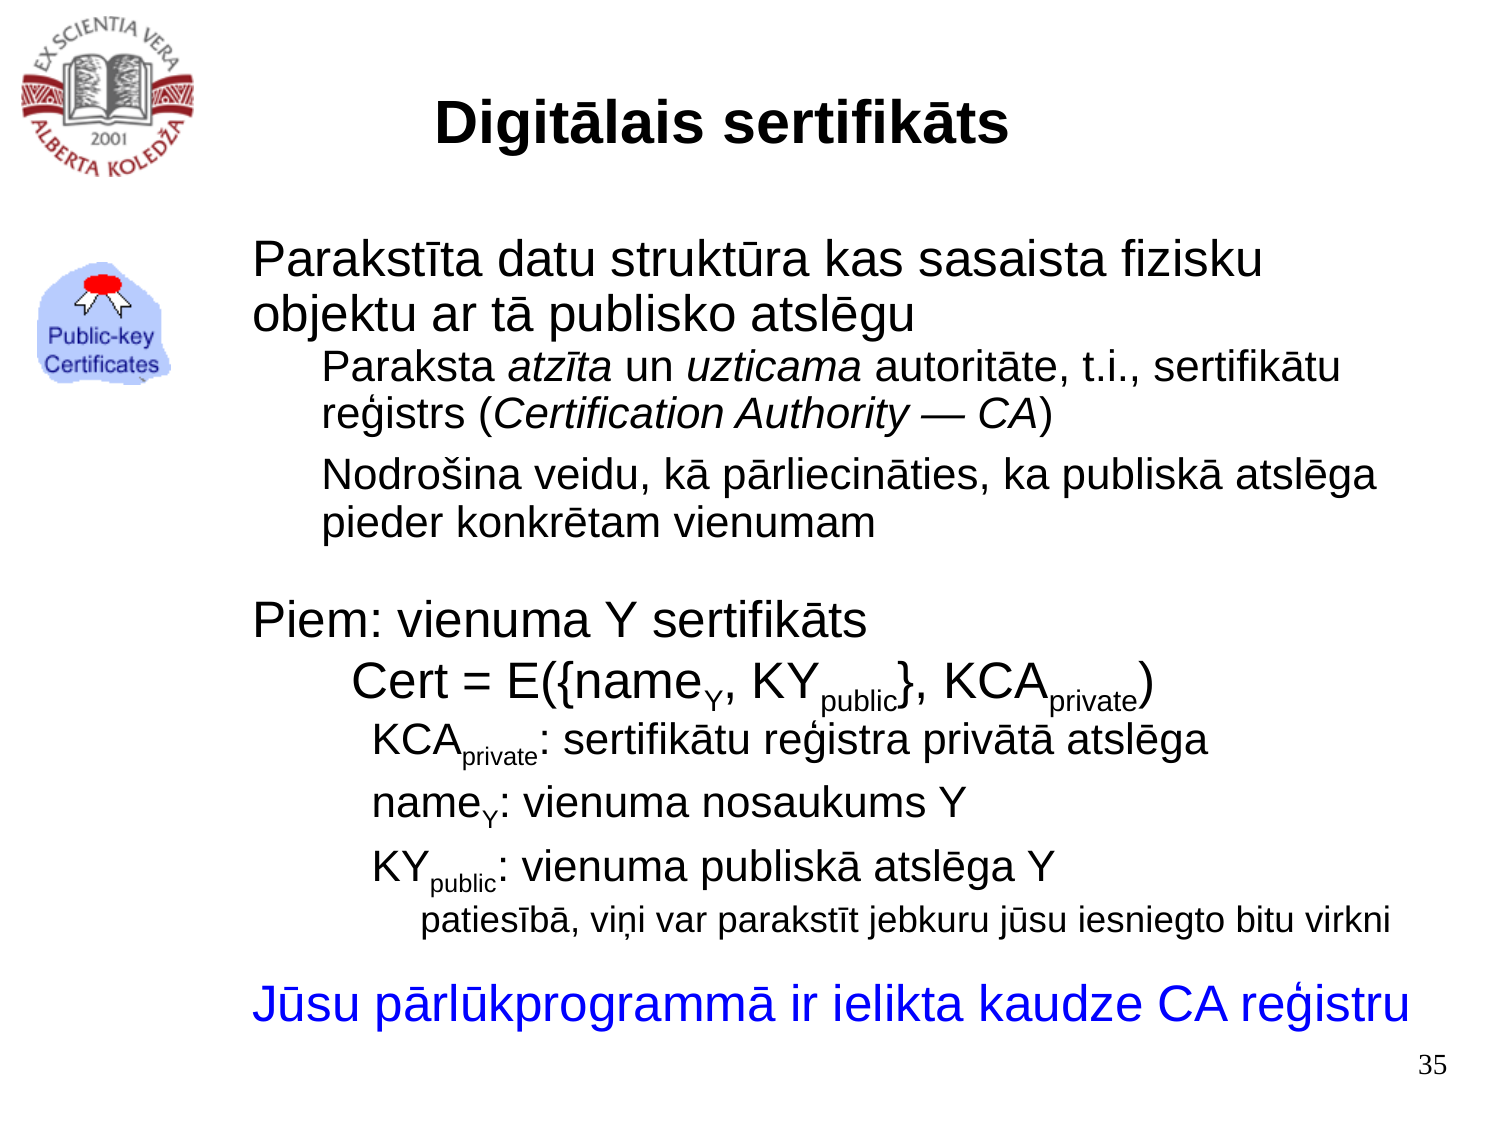

# Digitālais sertifikāts
Parakstīta datu struktūra kas sasaista fizisku objektu ar tā publisko atslēgu
Paraksta atzīta un uzticama autoritāte, t.i., sertifikātu reģistrs (Certification Authority — CA)
Nodrošina veidu, kā pārliecināties, ka publiskā atslēga pieder konkrētam vienumam
Piem: vienuma Y sertifikāts
 Cert = E({nameY, KYpublic}, KCAprivate)
KCAprivate: sertifikātu reģistra privātā atslēga
nameY: vienuma nosaukums Y
KYpublic: vienuma publiskā atslēga Y
patiesībā, viņi var parakstīt jebkuru jūsu iesniegto bitu virkni
Jūsu pārlūkprogrammā ir ielikta kaudze CA reģistru